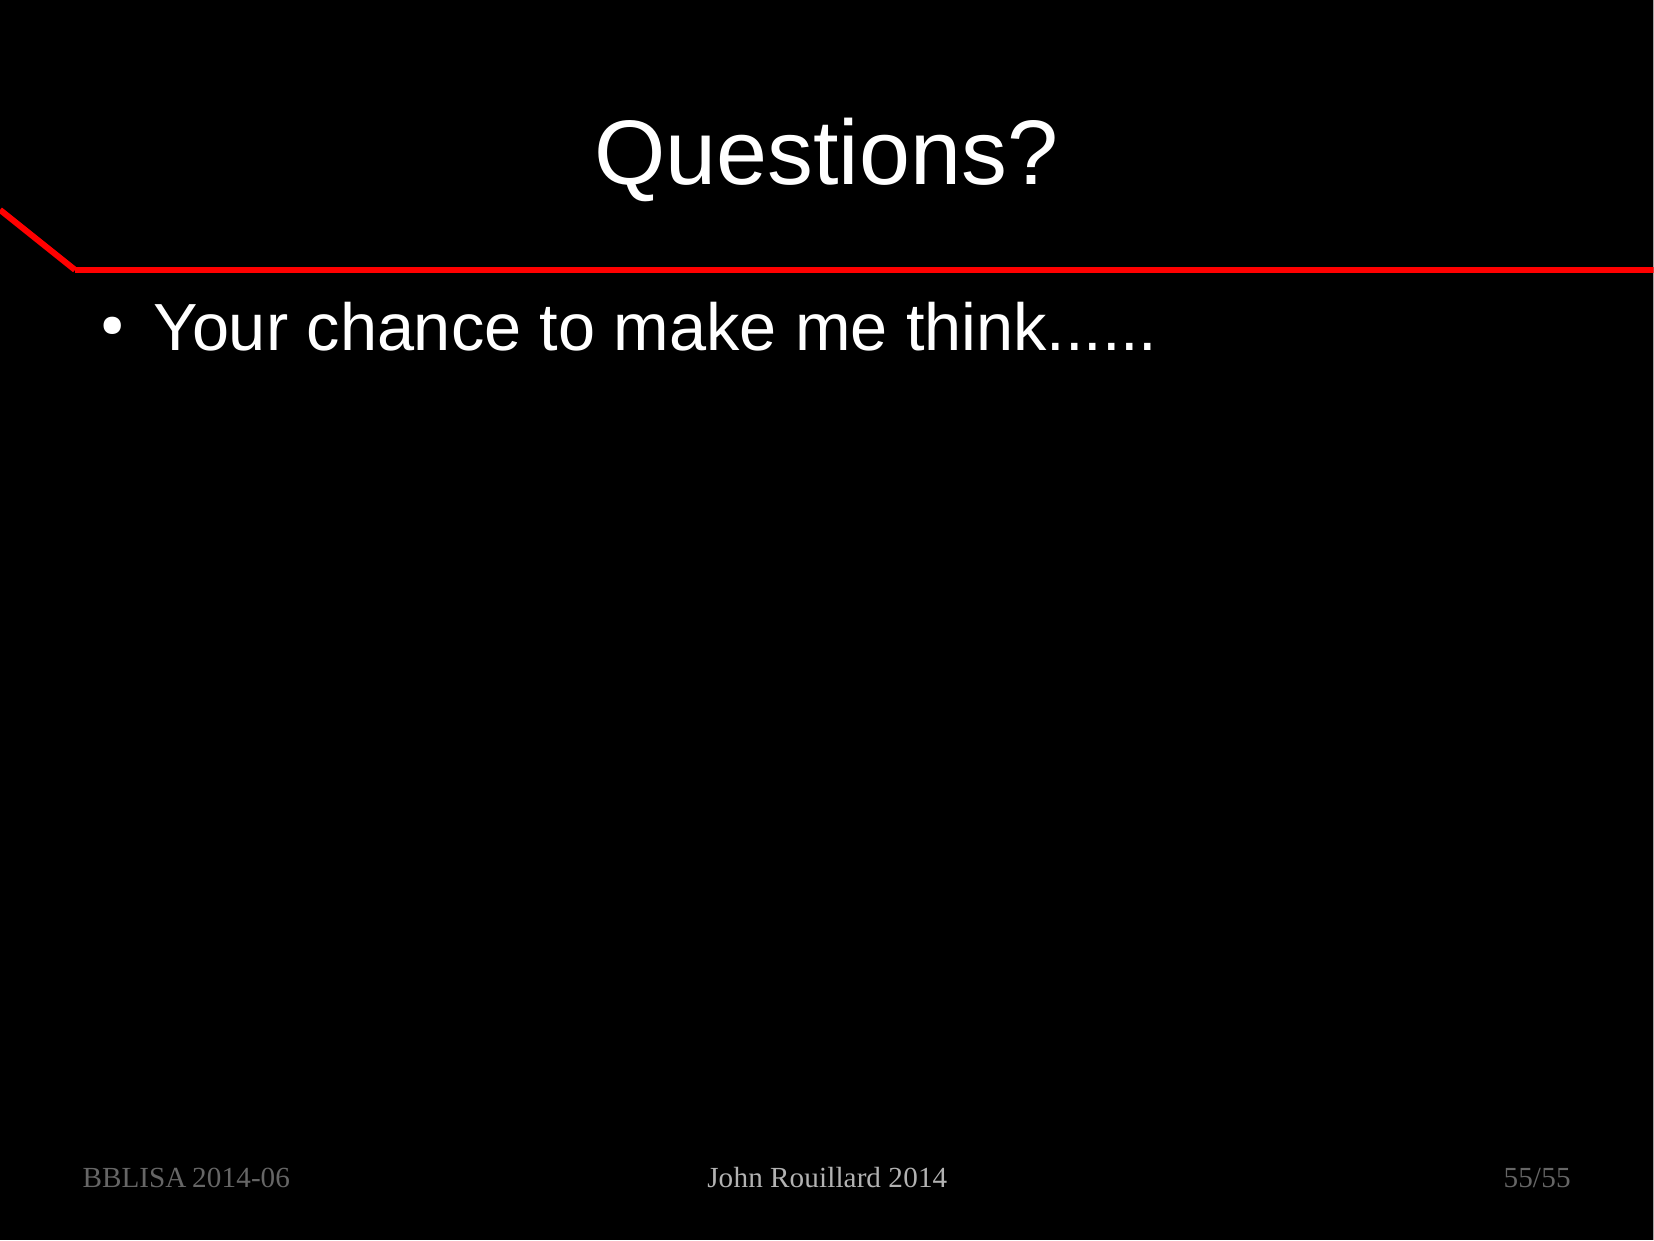

# Questions?
Your chance to make me think......
BBLISA 2014-06
John Rouillard 2014
55